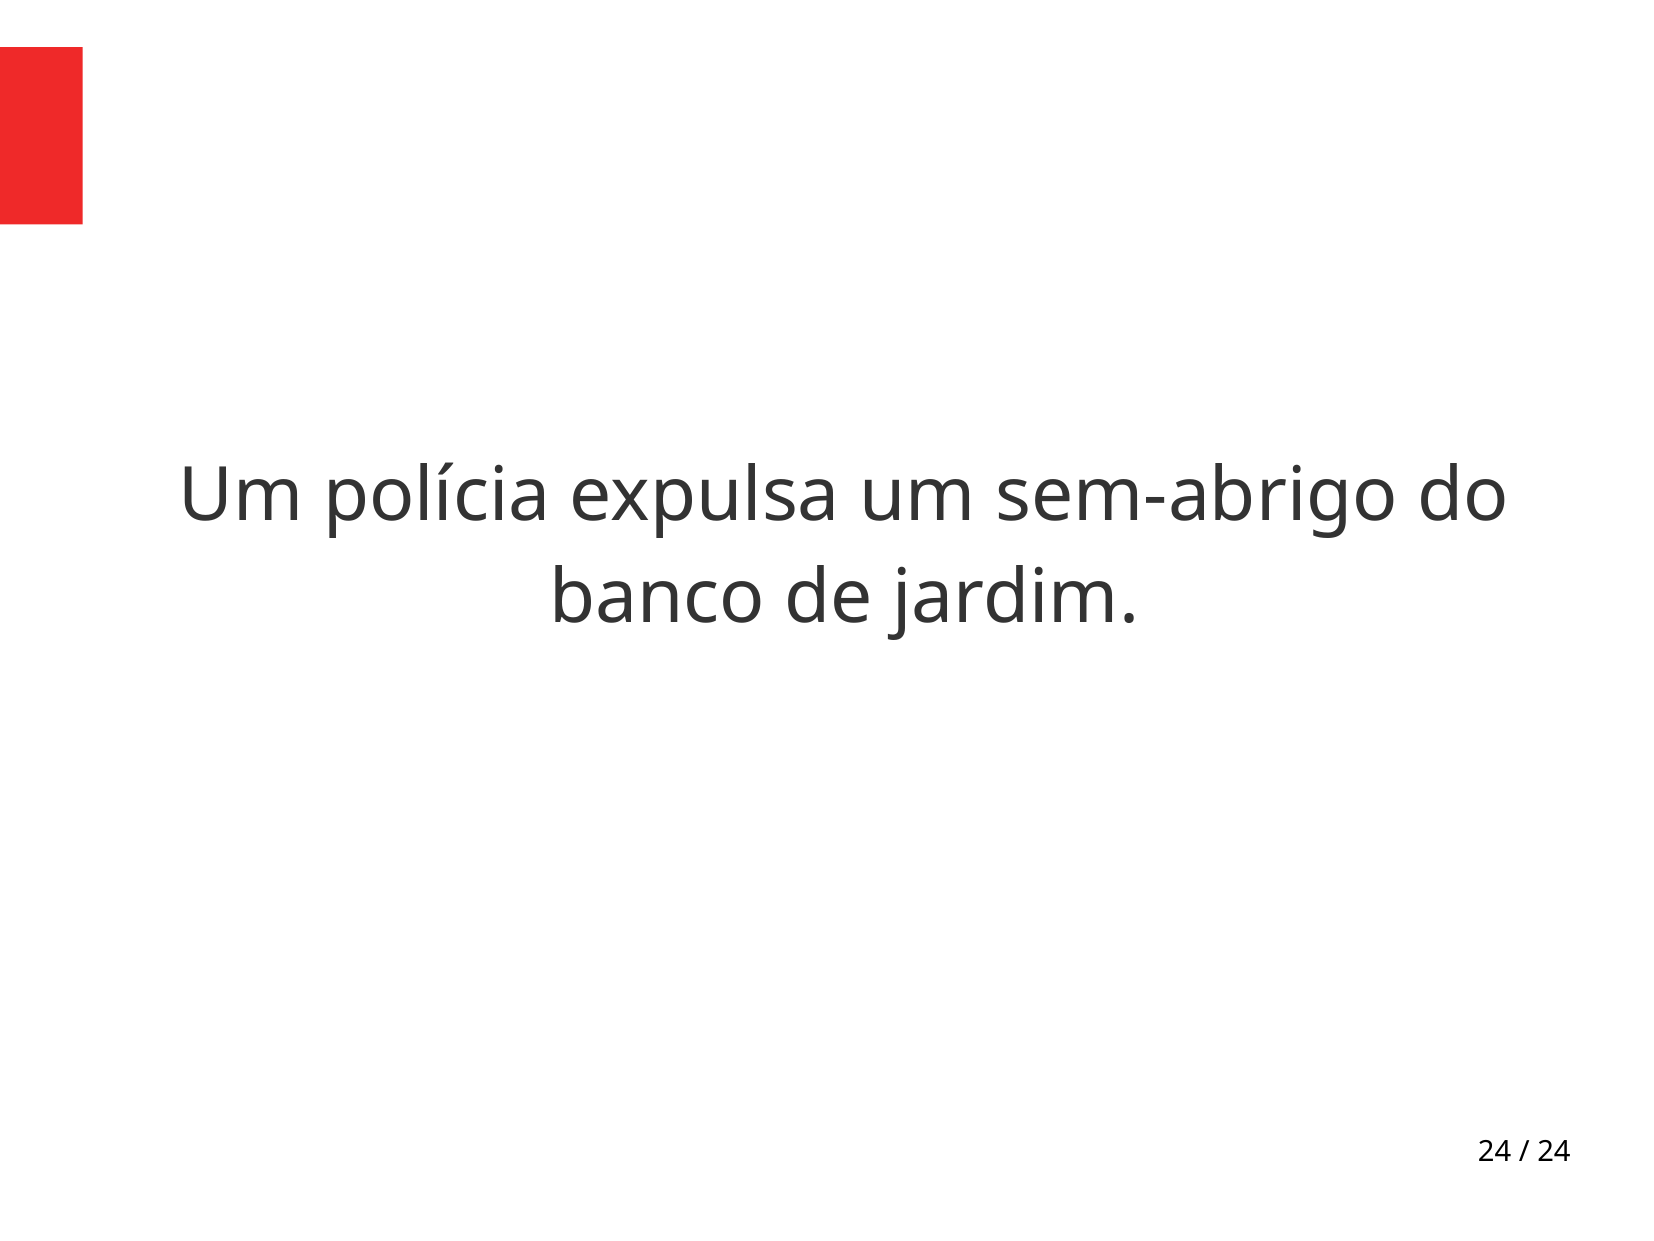

# Um polícia expulsa um sem-abrigo do banco de jardim.
24